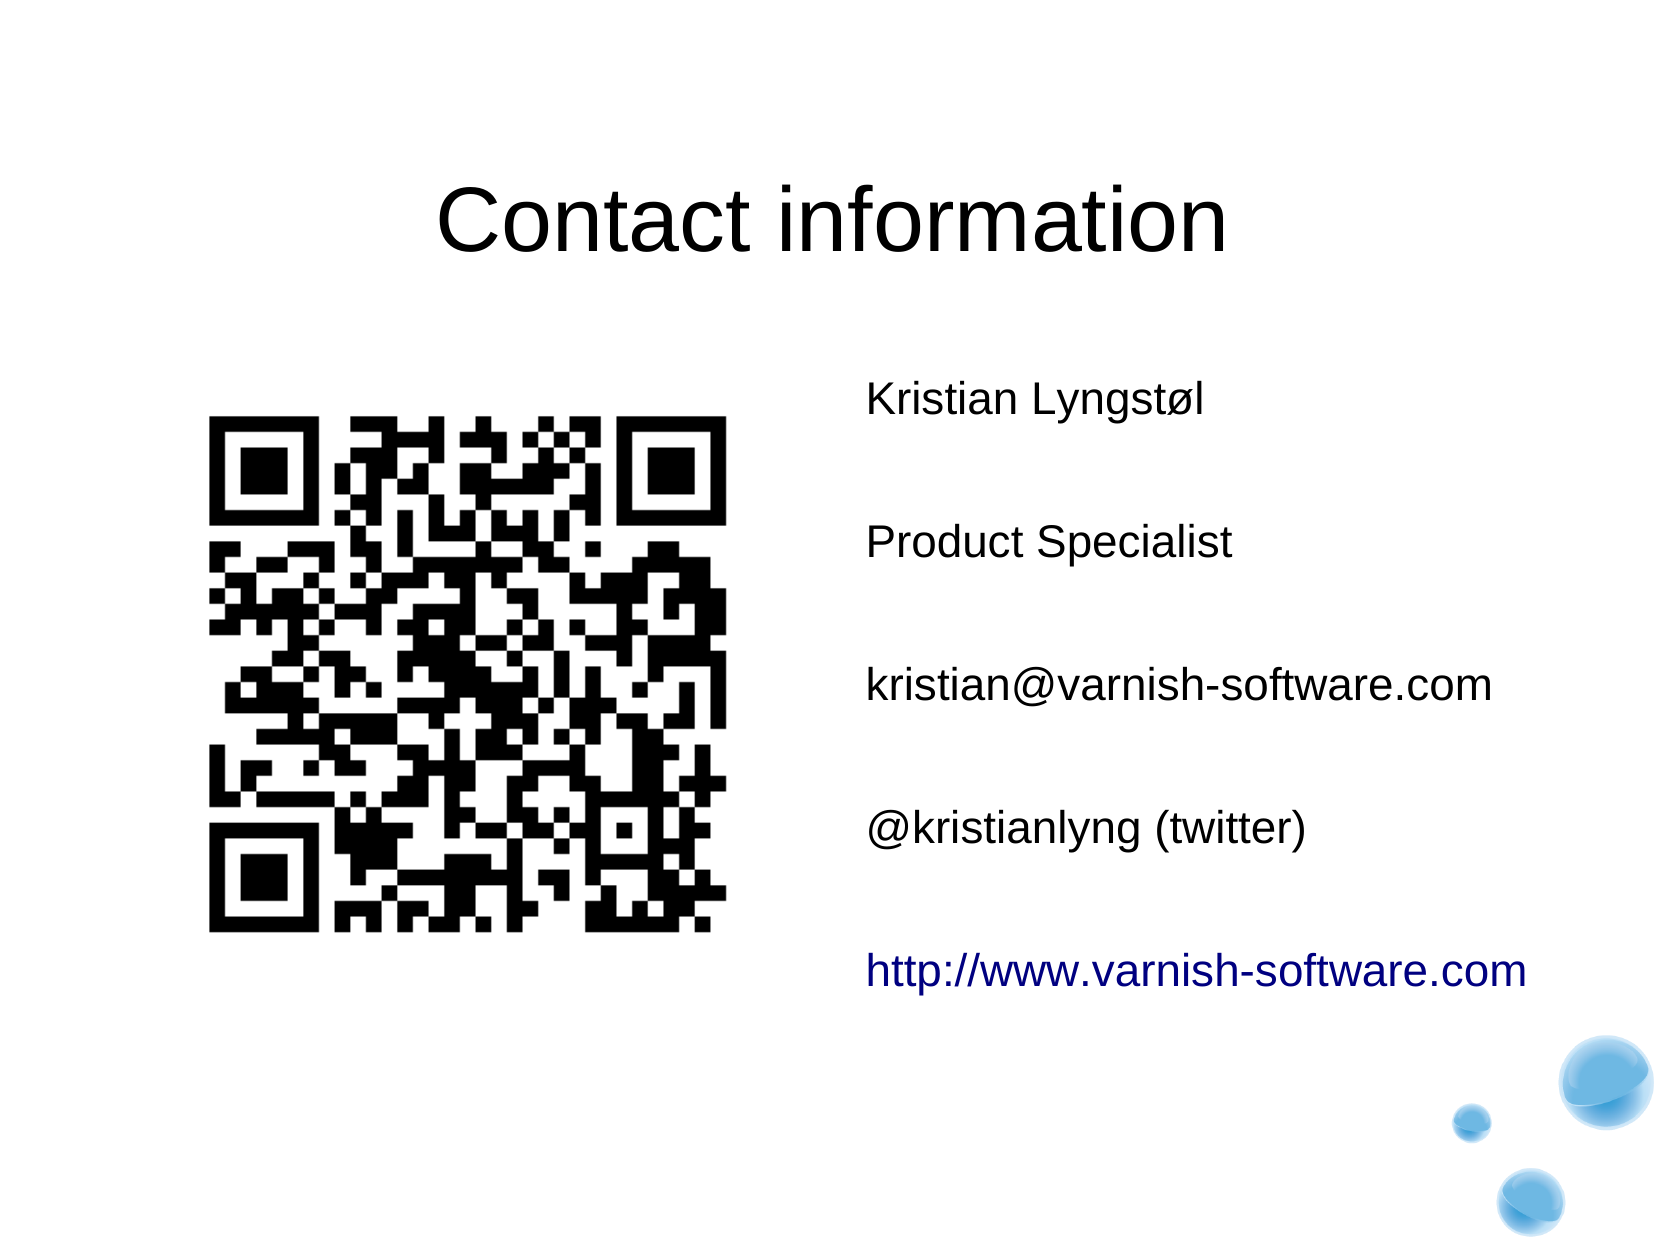

# Contact information
Kristian Lyngstøl
Product Specialist
kristian@varnish-software.com
@kristianlyng (twitter)
http://www.varnish-software.com